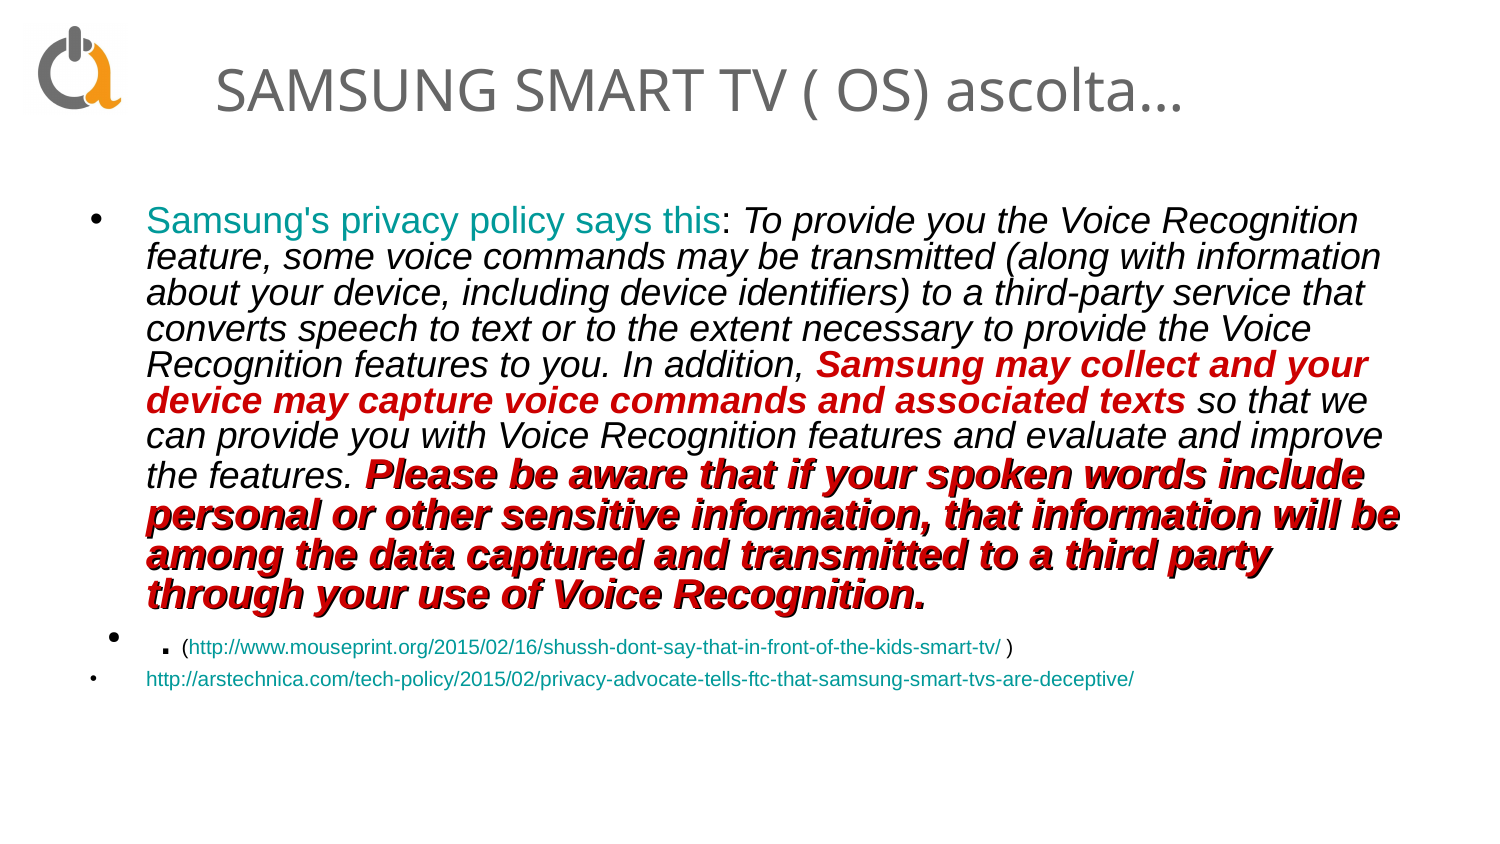

# SAMSUNG SMART TV ( OS) ascolta…
Samsung's privacy policy says this: To provide you the Voice Recognition feature, some voice commands may be transmitted (along with information about your device, including device identifiers) to a third-party service that converts speech to text or to the extent necessary to provide the Voice Recognition features to you. In addition, Samsung may collect and your device may capture voice commands and associated texts so that we can provide you with Voice Recognition features and evaluate and improve the features. Please be aware that if your spoken words include personal or other sensitive information, that information will be among the data captured and transmitted to a third party through your use of Voice Recognition.
. (http://www.mouseprint.org/2015/02/16/shussh-dont-say-that-in-front-of-the-kids-smart-tv/ )
http://arstechnica.com/tech-policy/2015/02/privacy-advocate-tells-ftc-that-samsung-smart-tvs-are-deceptive/